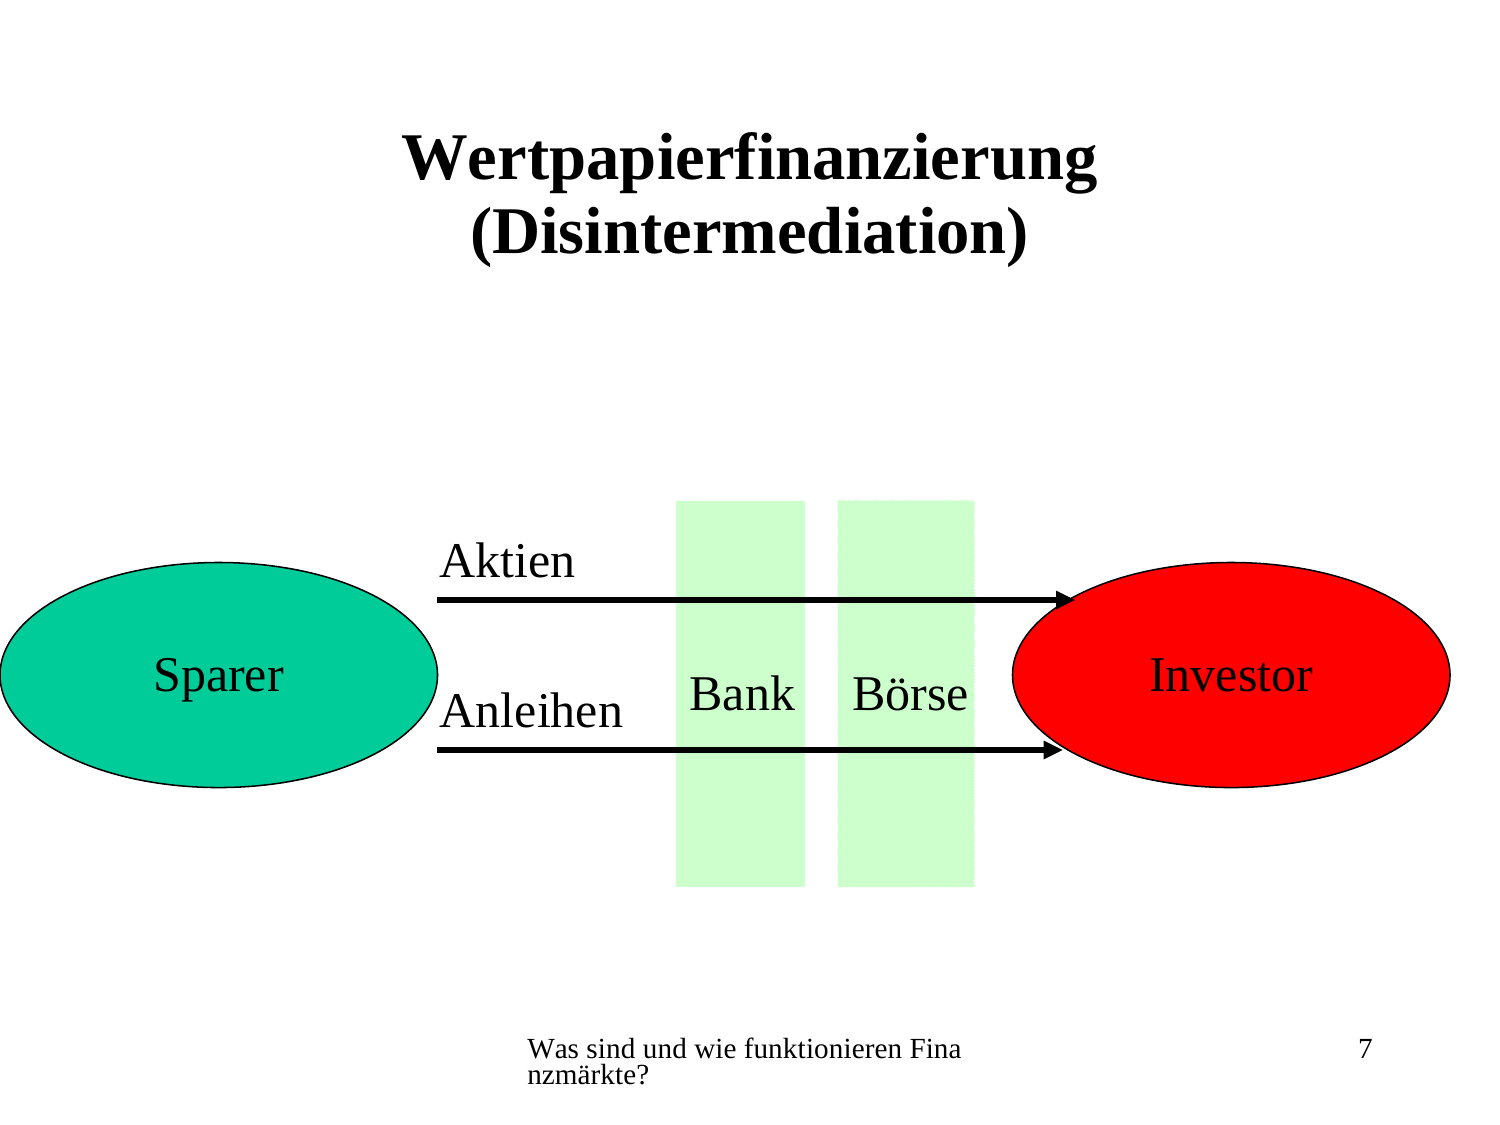

# Wertpapierfinanzierung (Disintermediation)
Bank
Börse
Aktien
Sparer
Investor
Anleihen
Was sind und wie funktionieren Finanzmärkte?
7